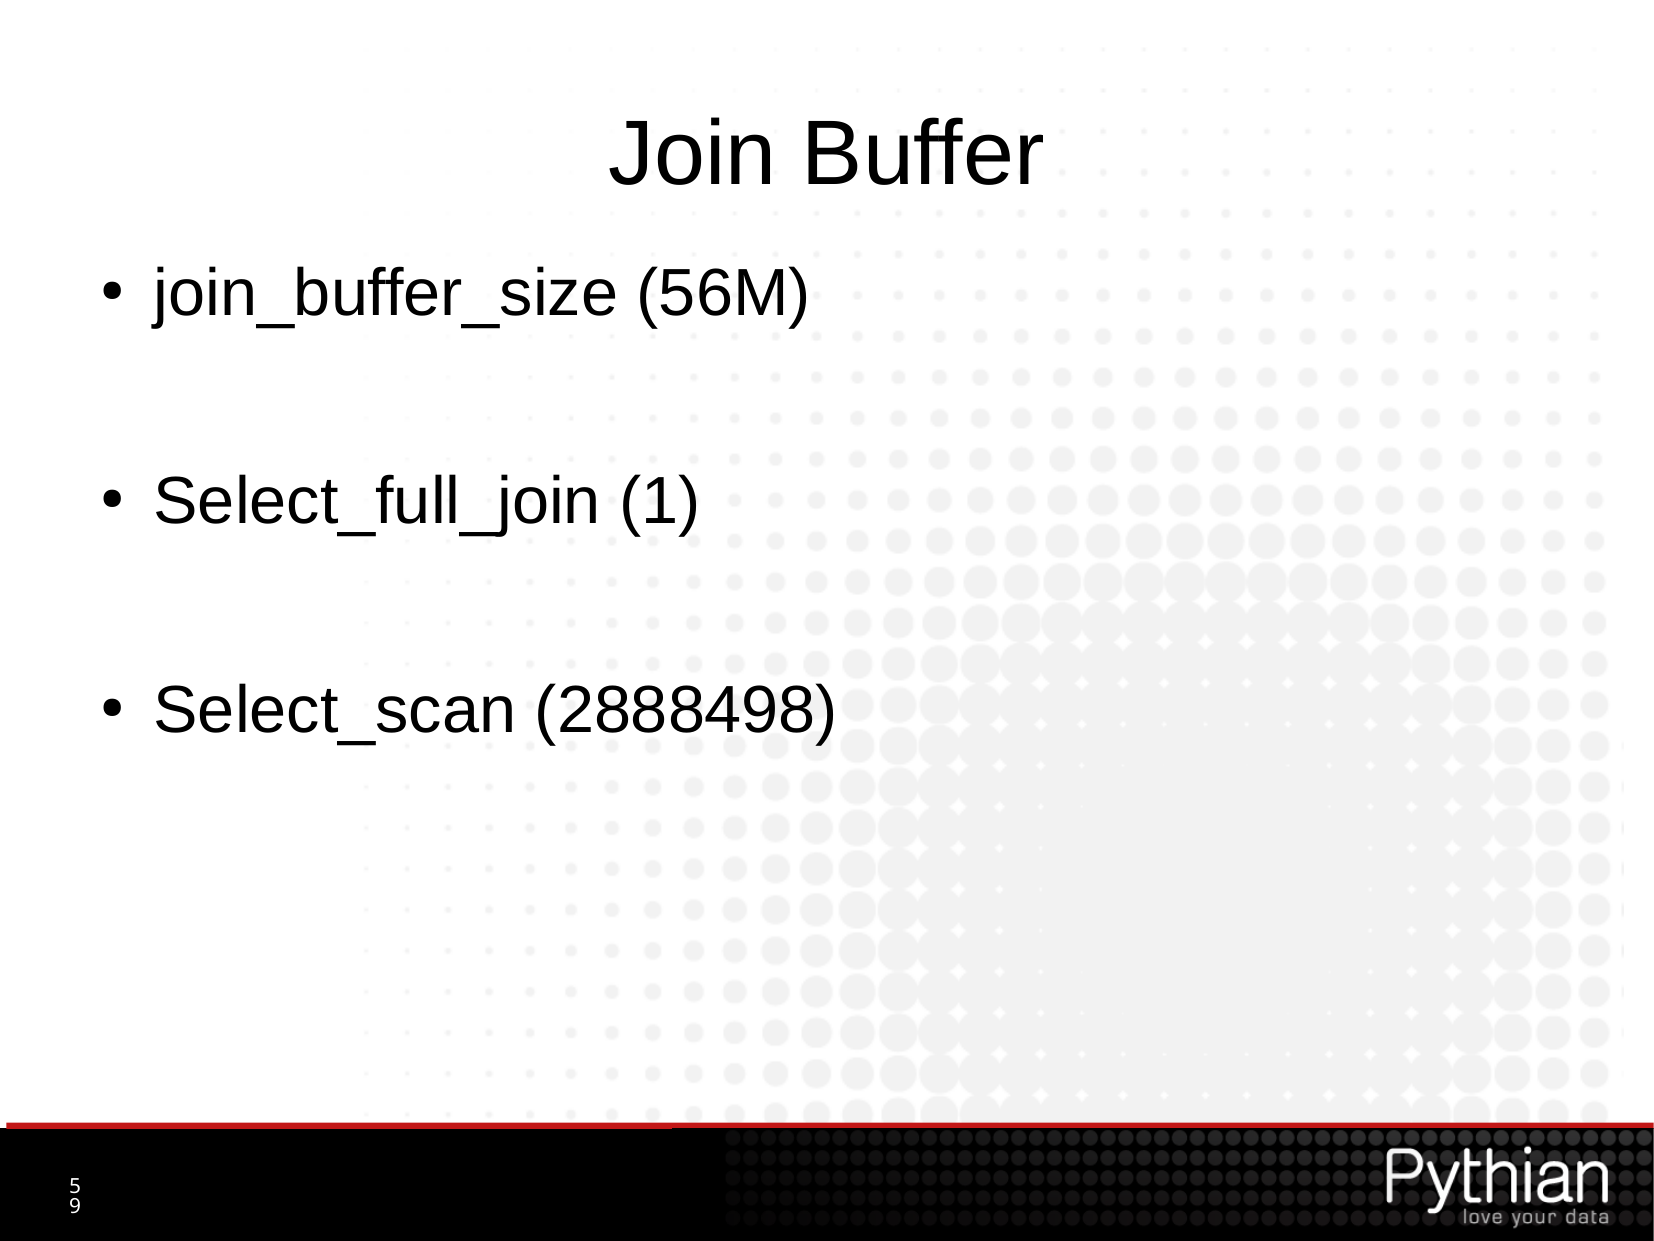

# Join Buffer
join_buffer_size (56M)
Select_full_join (1)
Select_scan (2888498)